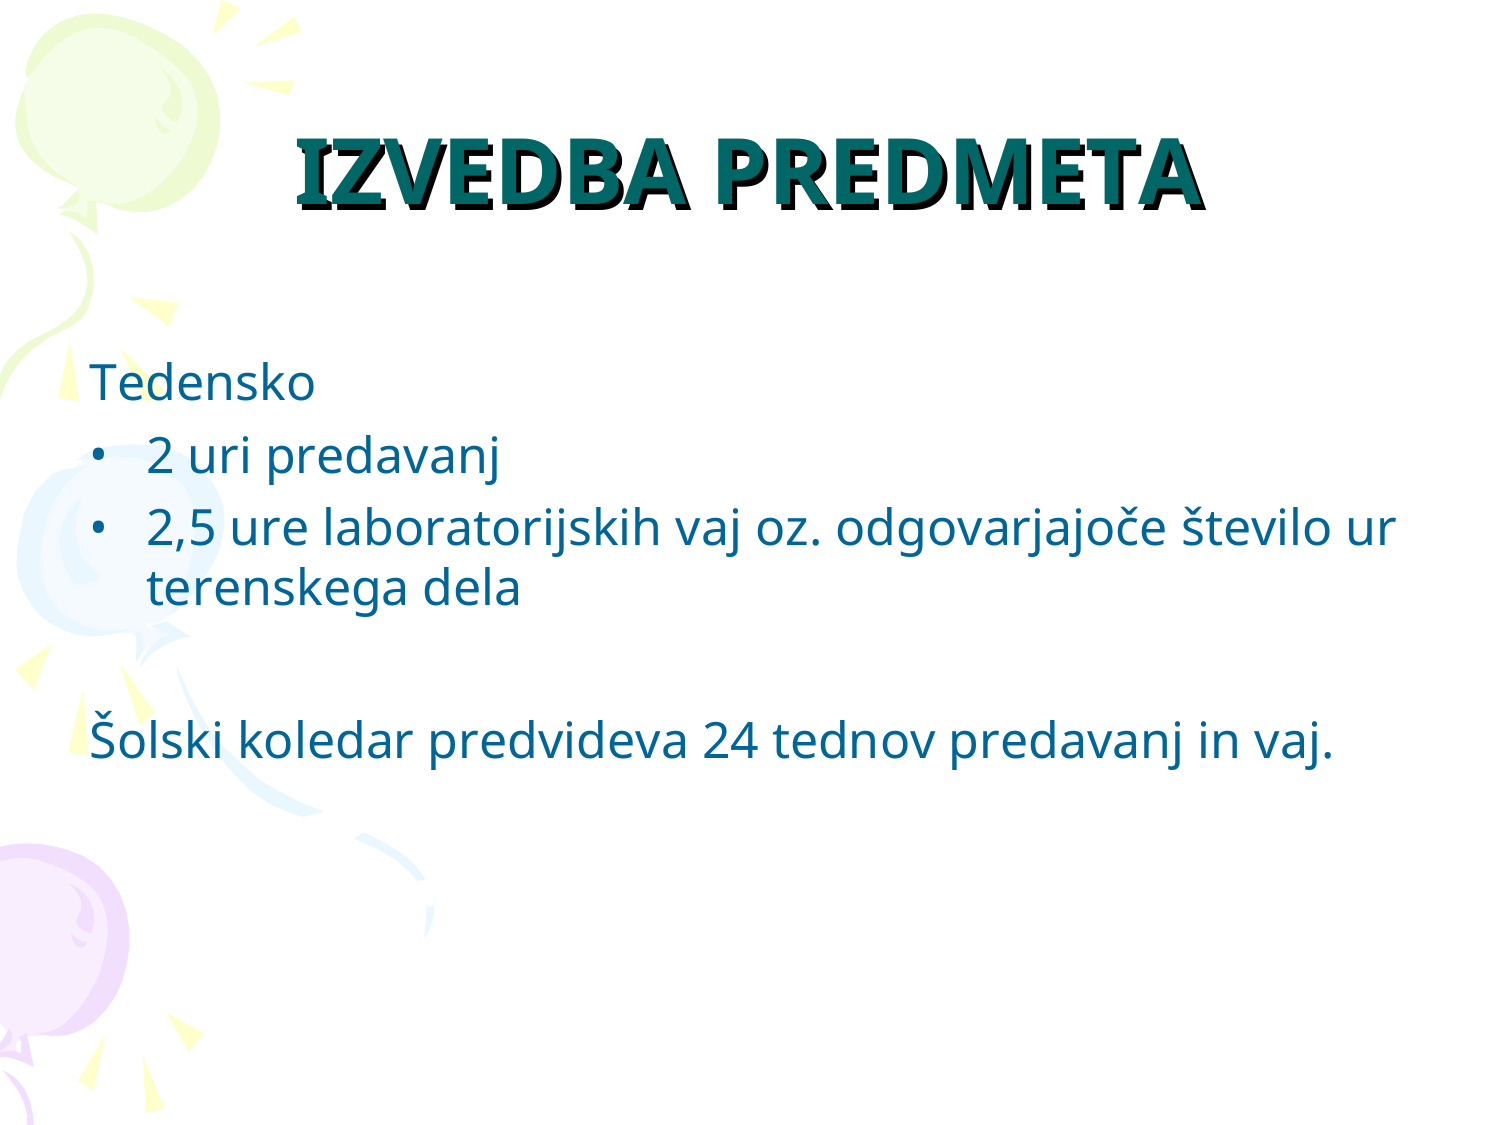

# IZVEDBA PREDMETA
Tedensko
2 uri predavanj
2,5 ure laboratorijskih vaj oz. odgovarjajoče število ur terenskega dela
Šolski koledar predvideva 24 tednov predavanj in vaj.